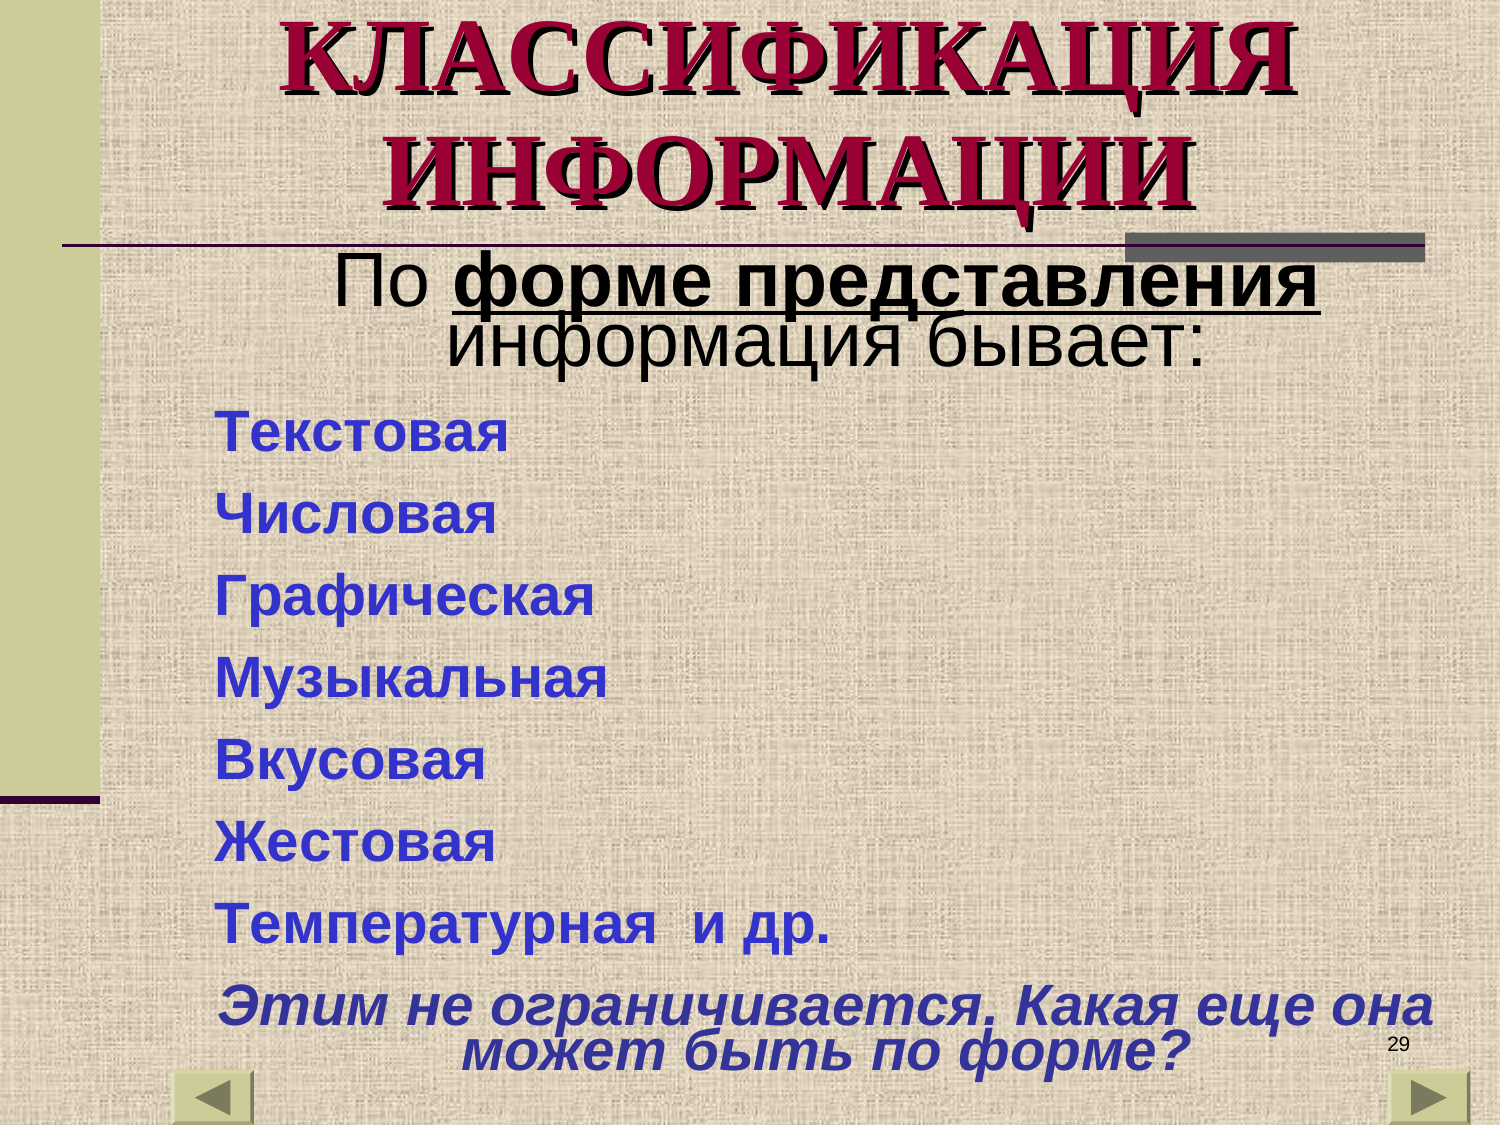

# КЛАССИФИКАЦИЯ ИНФОРМАЦИИ
По форме представления информация бывает:
 Текстовая
 Числовая
 Графическая
 Музыкальная
 Вкусовая
 Жестовая
 Температурная и др.
Этим не ограничивается. Какая еще она может быть по форме?
29